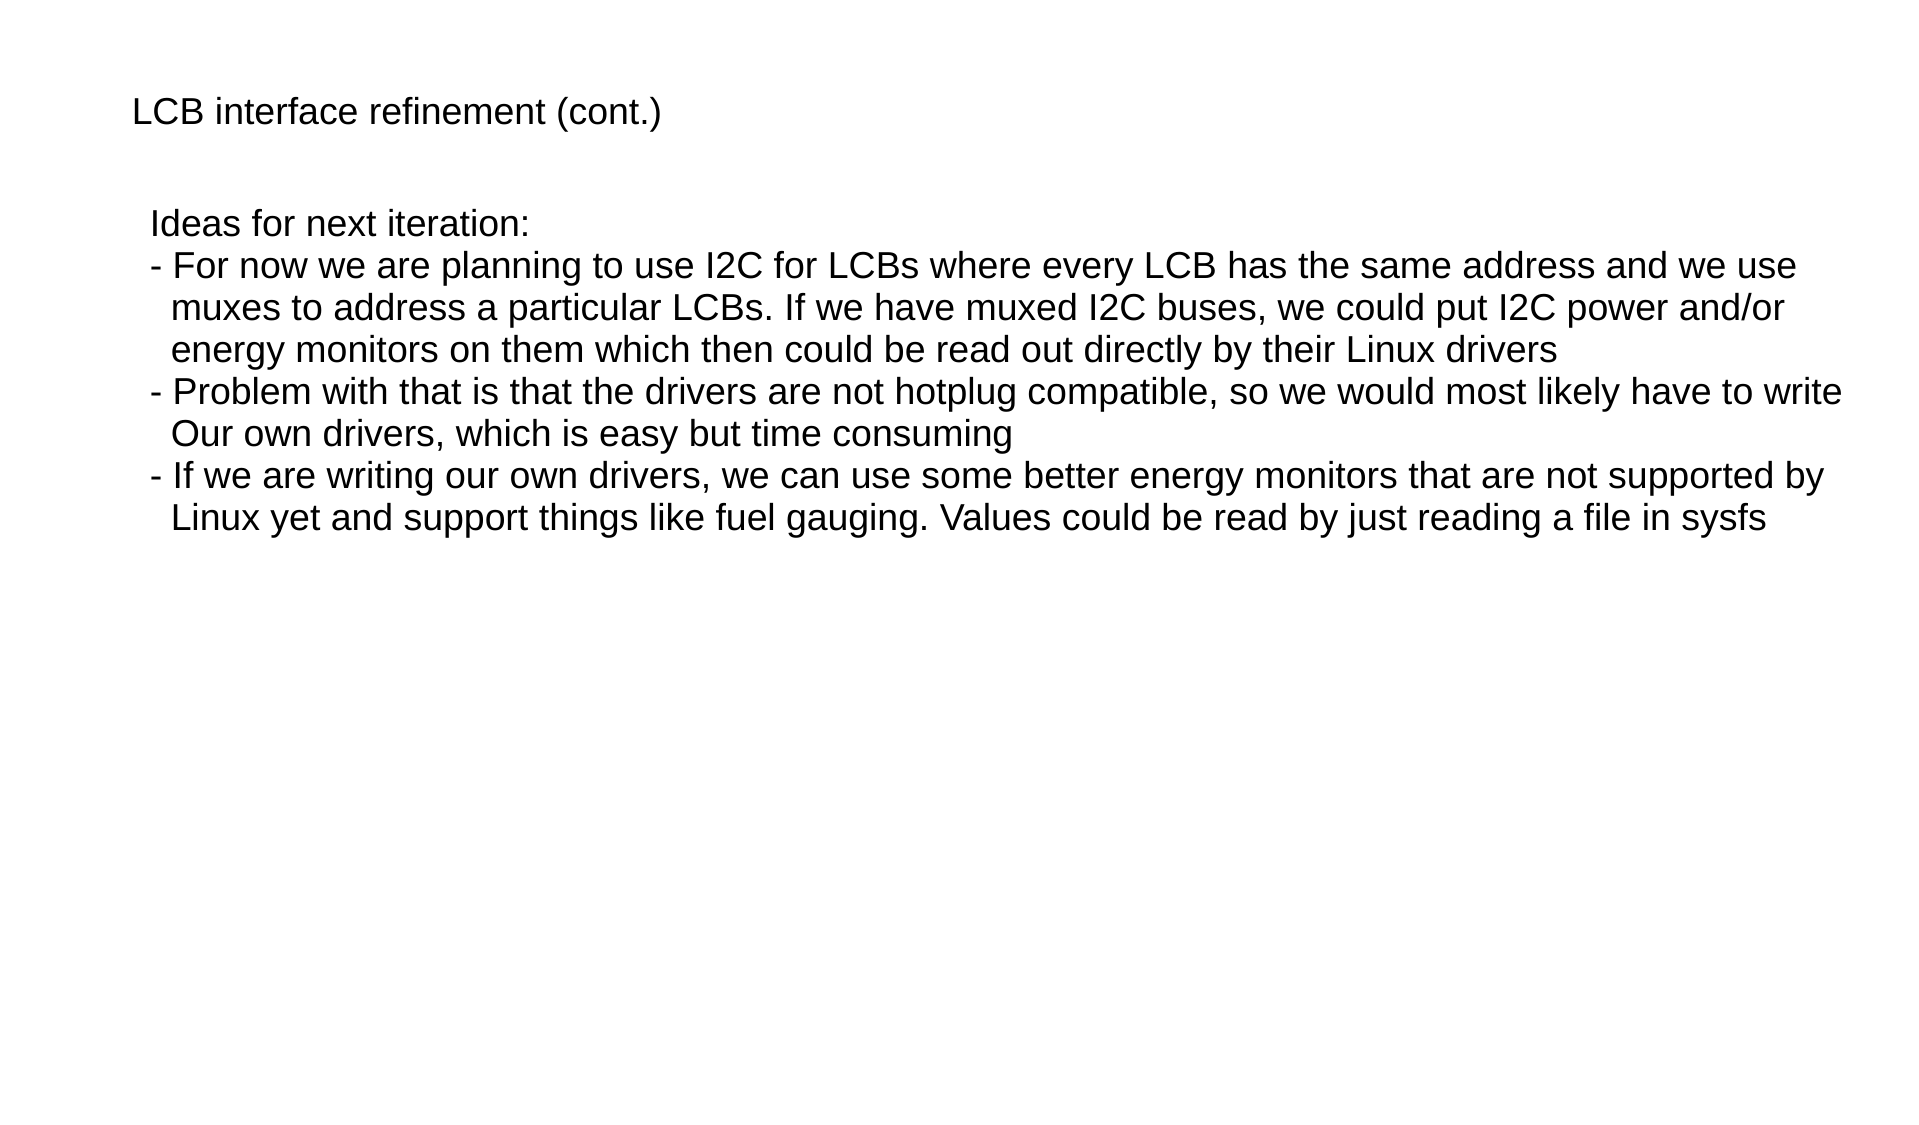

# LCB interface refinement (cont.)
Ideas for next iteration:
- For now we are planning to use I2C for LCBs where every LCB has the same address and we use
 muxes to address a particular LCBs. If we have muxed I2C buses, we could put I2C power and/or
 energy monitors on them which then could be read out directly by their Linux drivers
- Problem with that is that the drivers are not hotplug compatible, so we would most likely have to write
 Our own drivers, which is easy but time consuming
- If we are writing our own drivers, we can use some better energy monitors that are not supported by
 Linux yet and support things like fuel gauging. Values could be read by just reading a file in sysfs